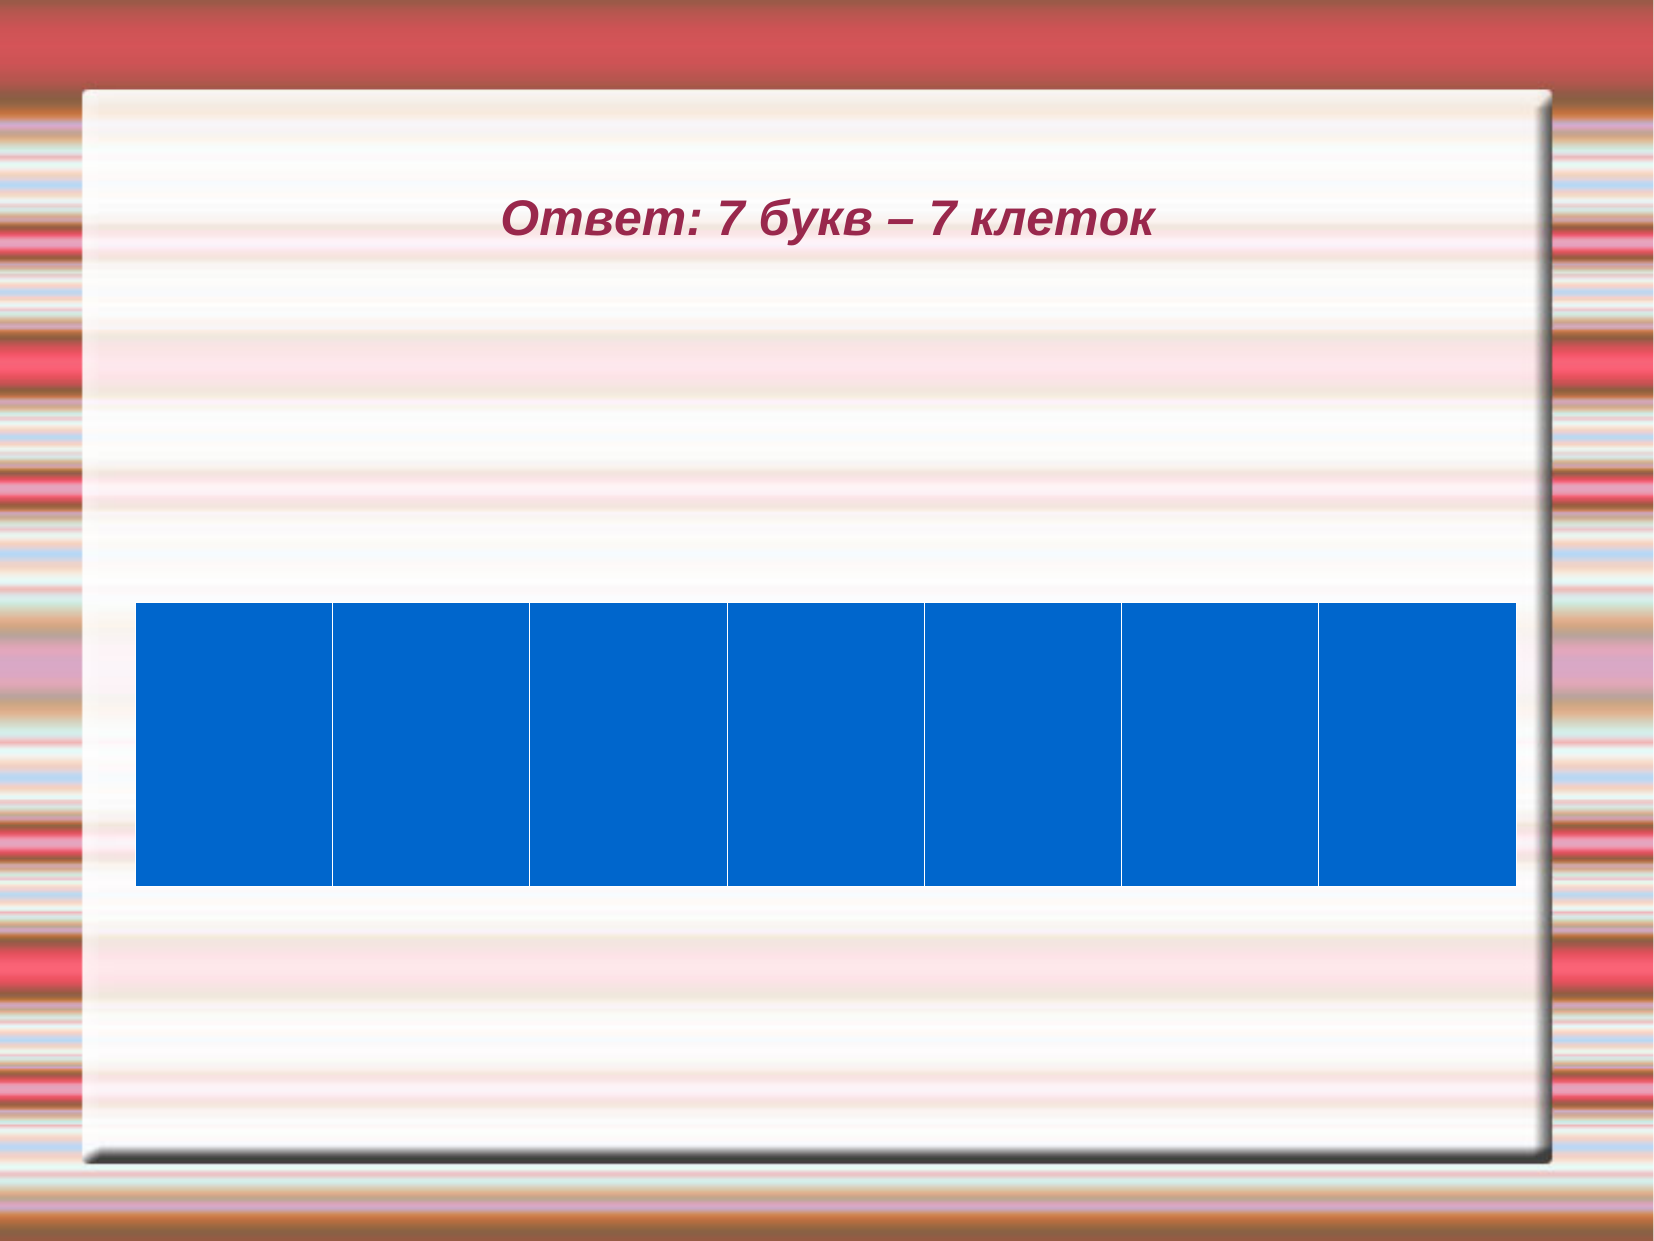

# Ответ: 7 букв – 7 клеток
| | | | | | | |
| --- | --- | --- | --- | --- | --- | --- |